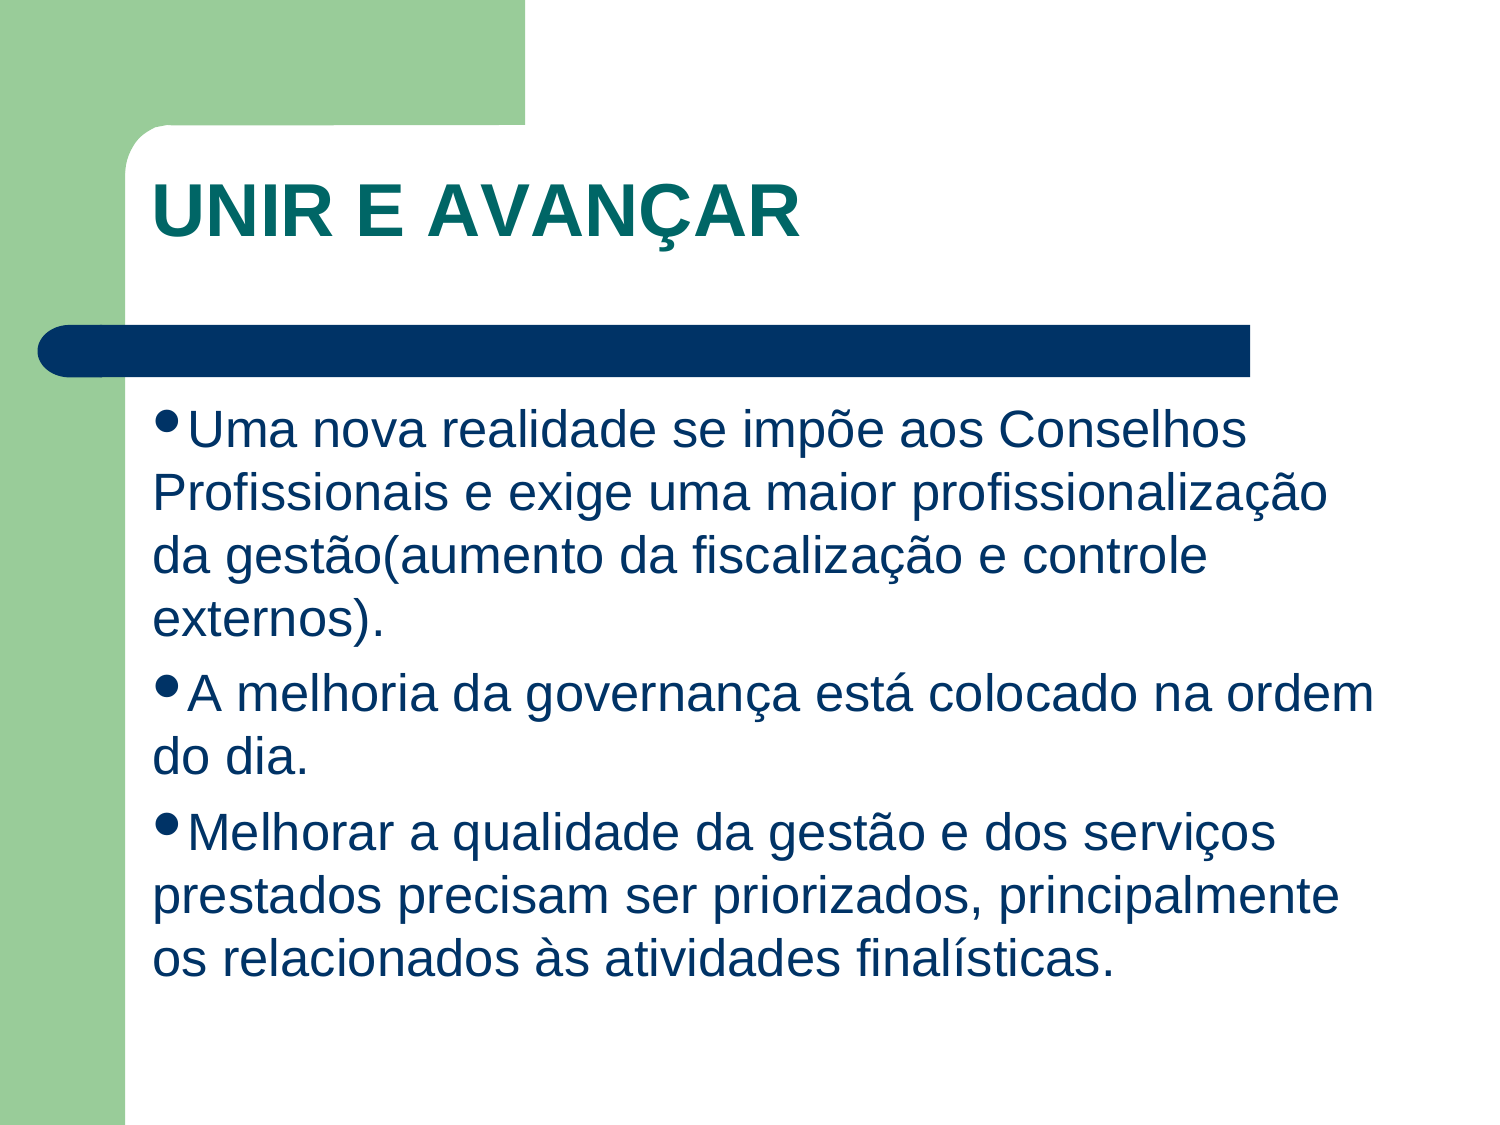

# UNIR E AVANÇAR
Uma nova realidade se impõe aos Conselhos Profissionais e exige uma maior profissionalização da gestão(aumento da fiscalização e controle externos).
A melhoria da governança está colocado na ordem do dia.
Melhorar a qualidade da gestão e dos serviços prestados precisam ser priorizados, principalmente os relacionados às atividades finalísticas.